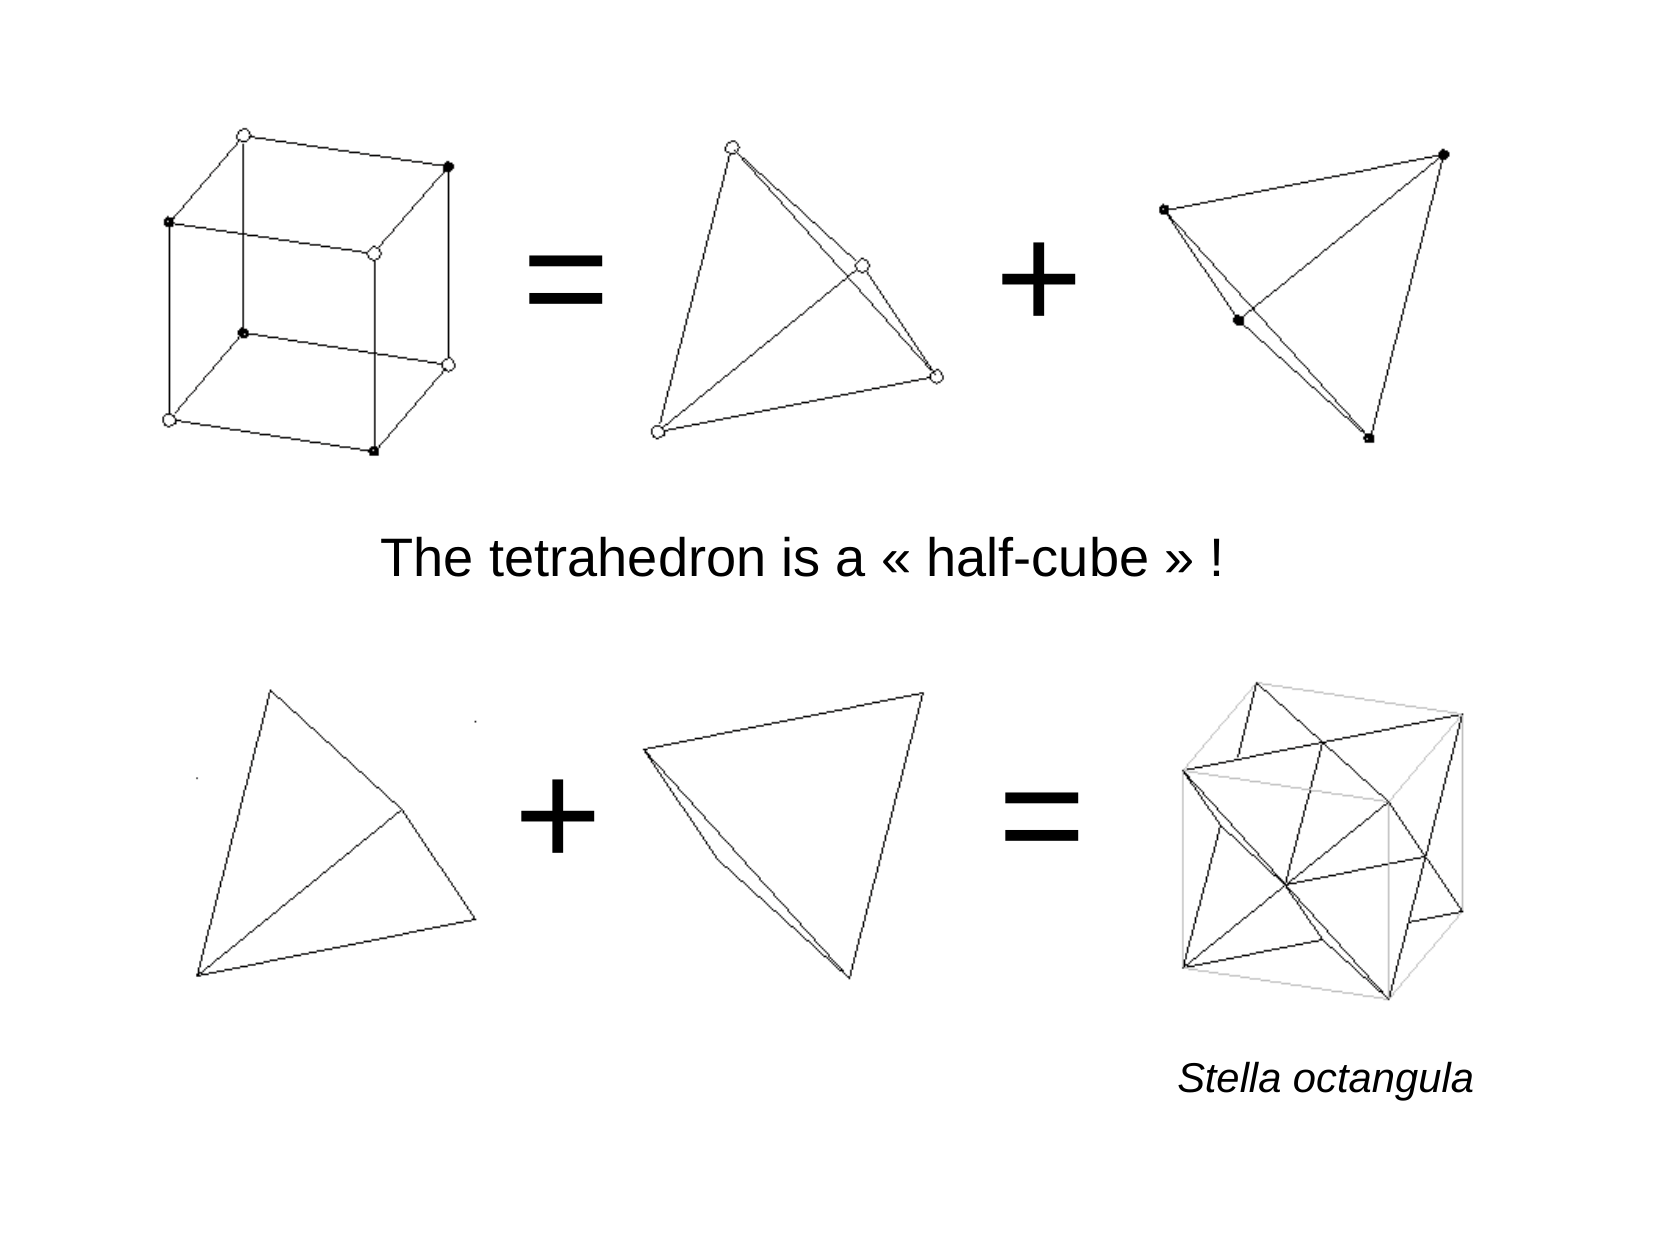

=
+
The tetrahedron is a « half-cube » !
+
=
Stella octangula